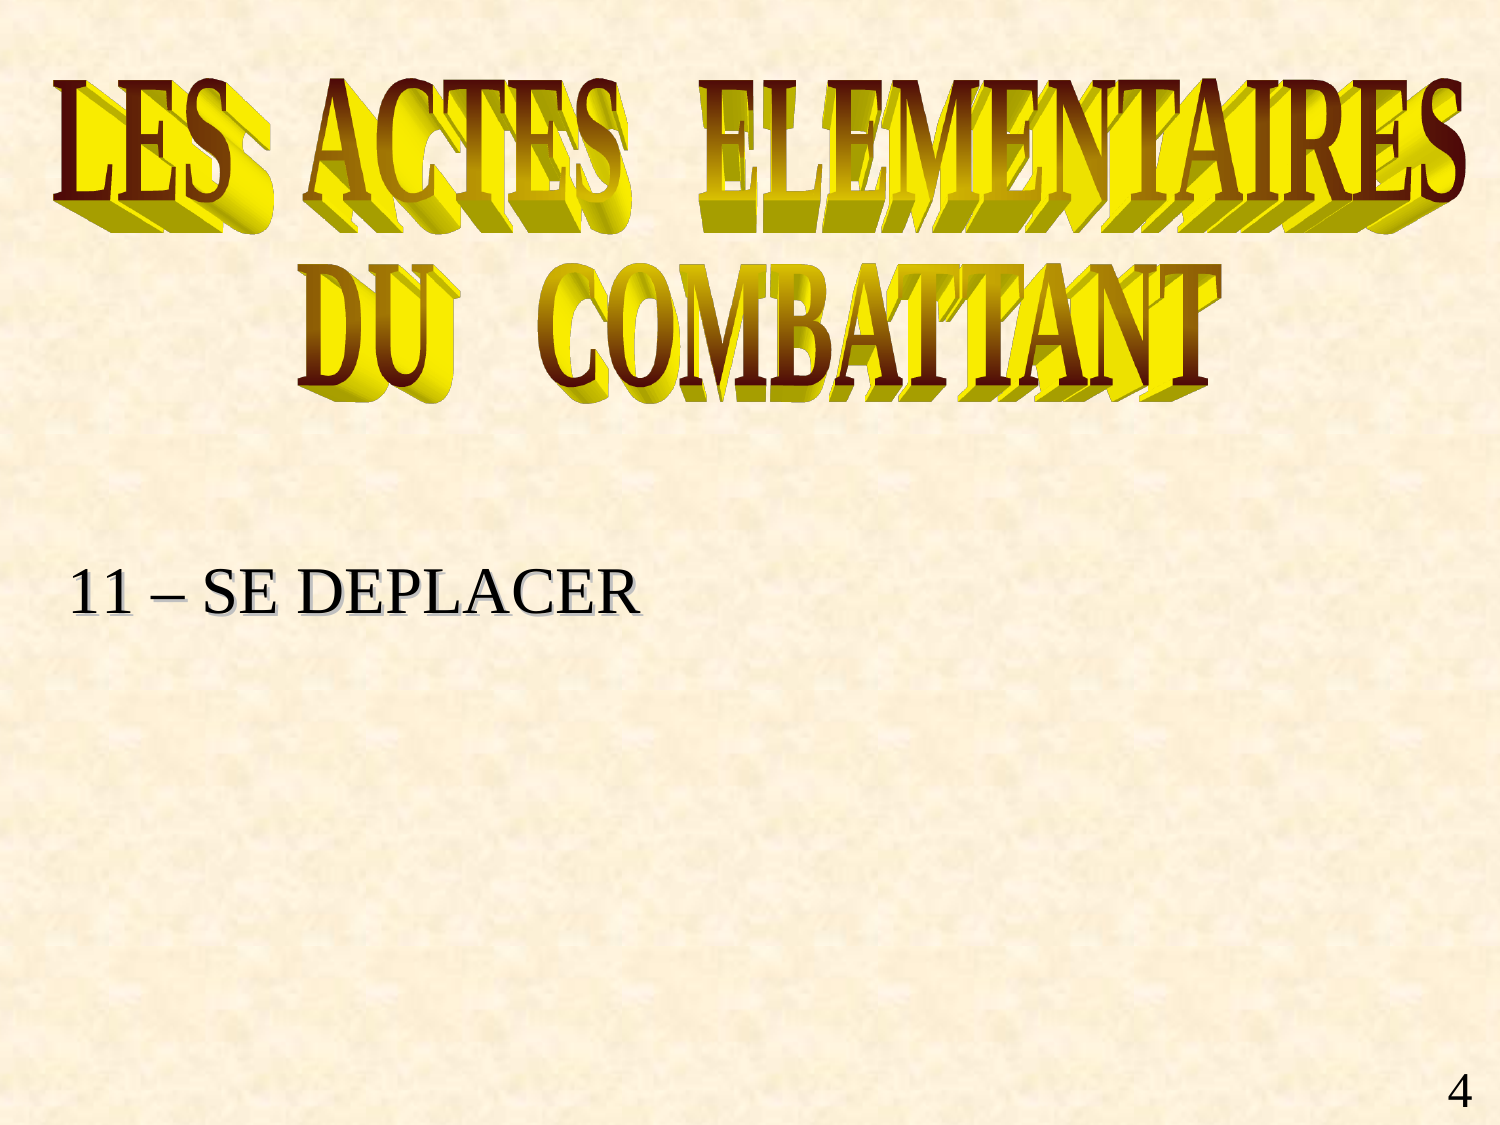

LES ACTES ELEMENTAIRES
DU COMBATTANT
11 – SE DEPLACER
4